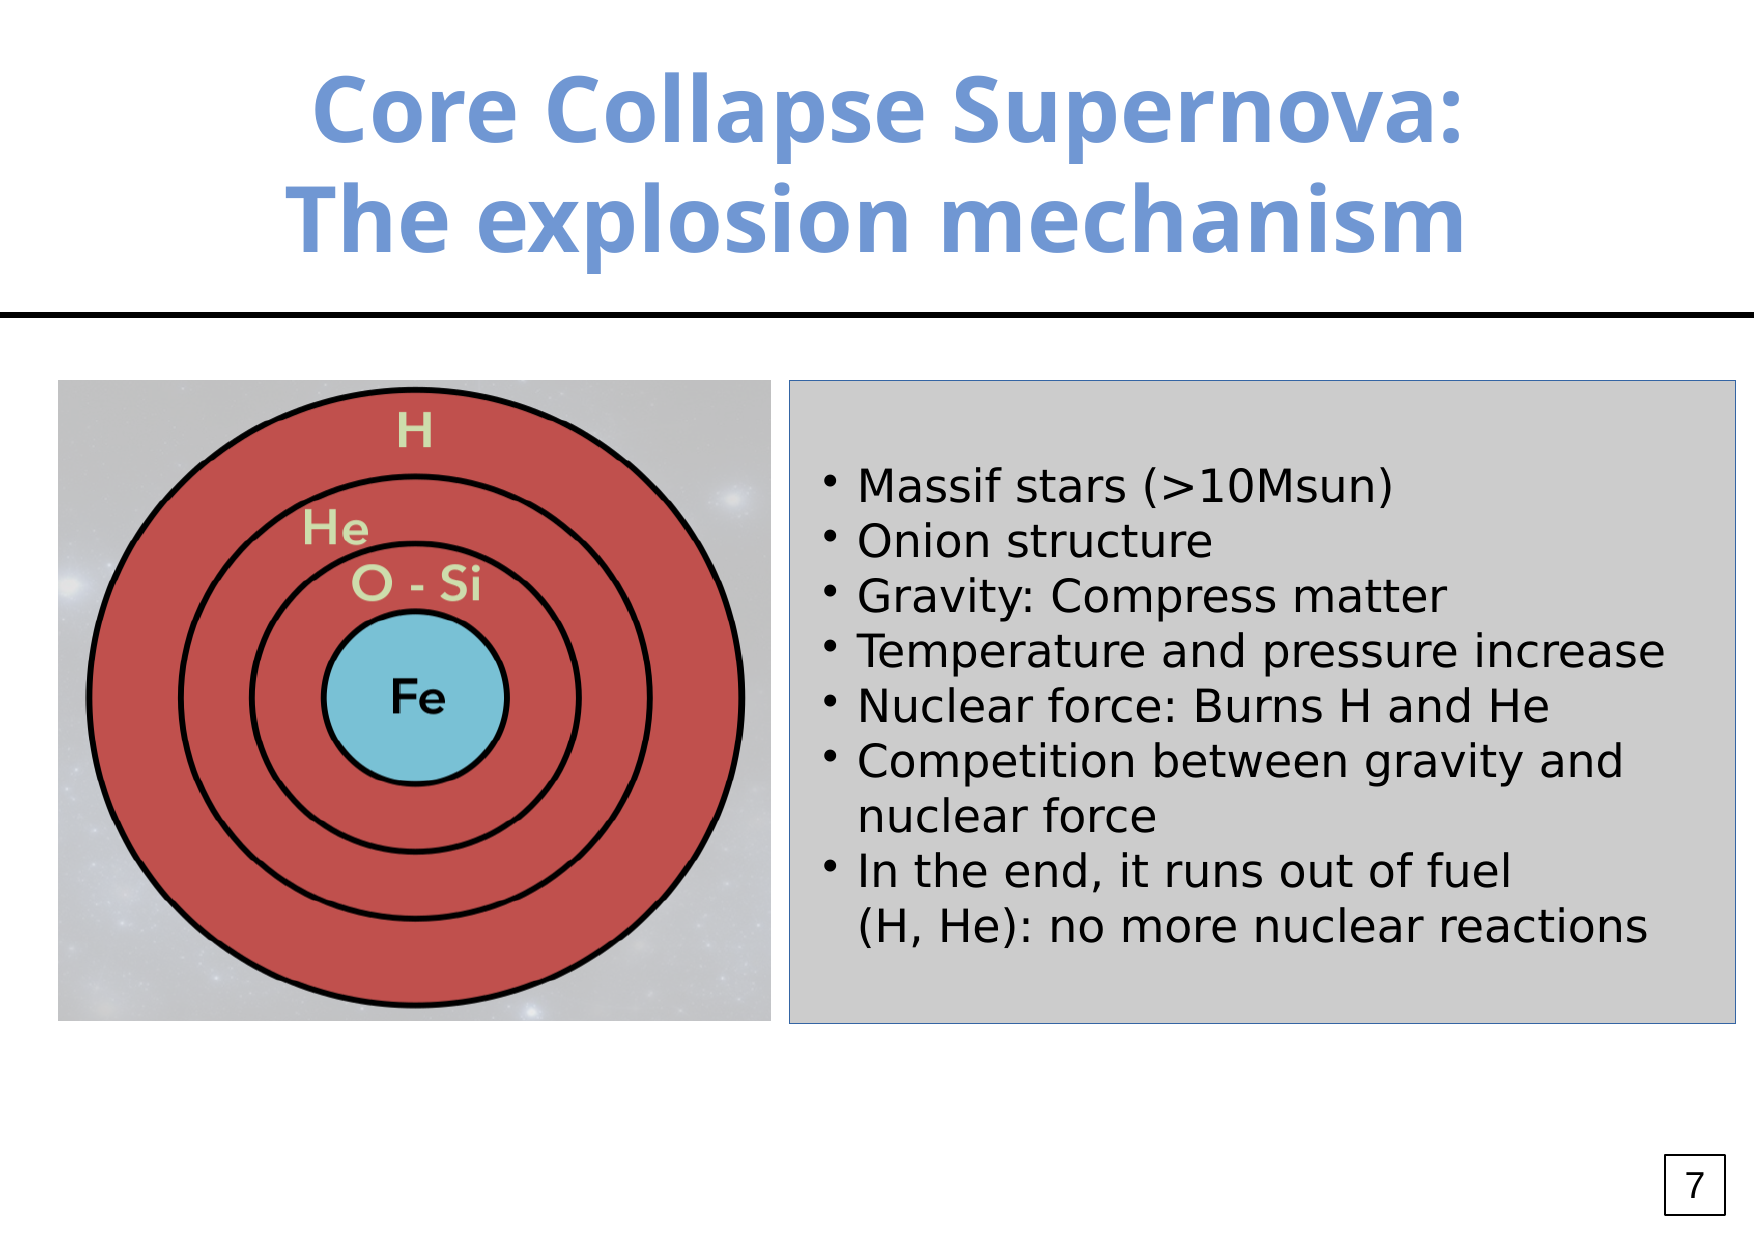

Mecanismo de explosión:
 Core Collapse Supernova:
The explosion mechanism
Massif stars (>10Msun)
Onion structure
Gravity: Compress matter
Temperature and pressure increase
Nuclear force: Burns H and He
Competition between gravity and nuclear force
In the end, it runs out of fuel (H, He): no more nuclear reactions
7